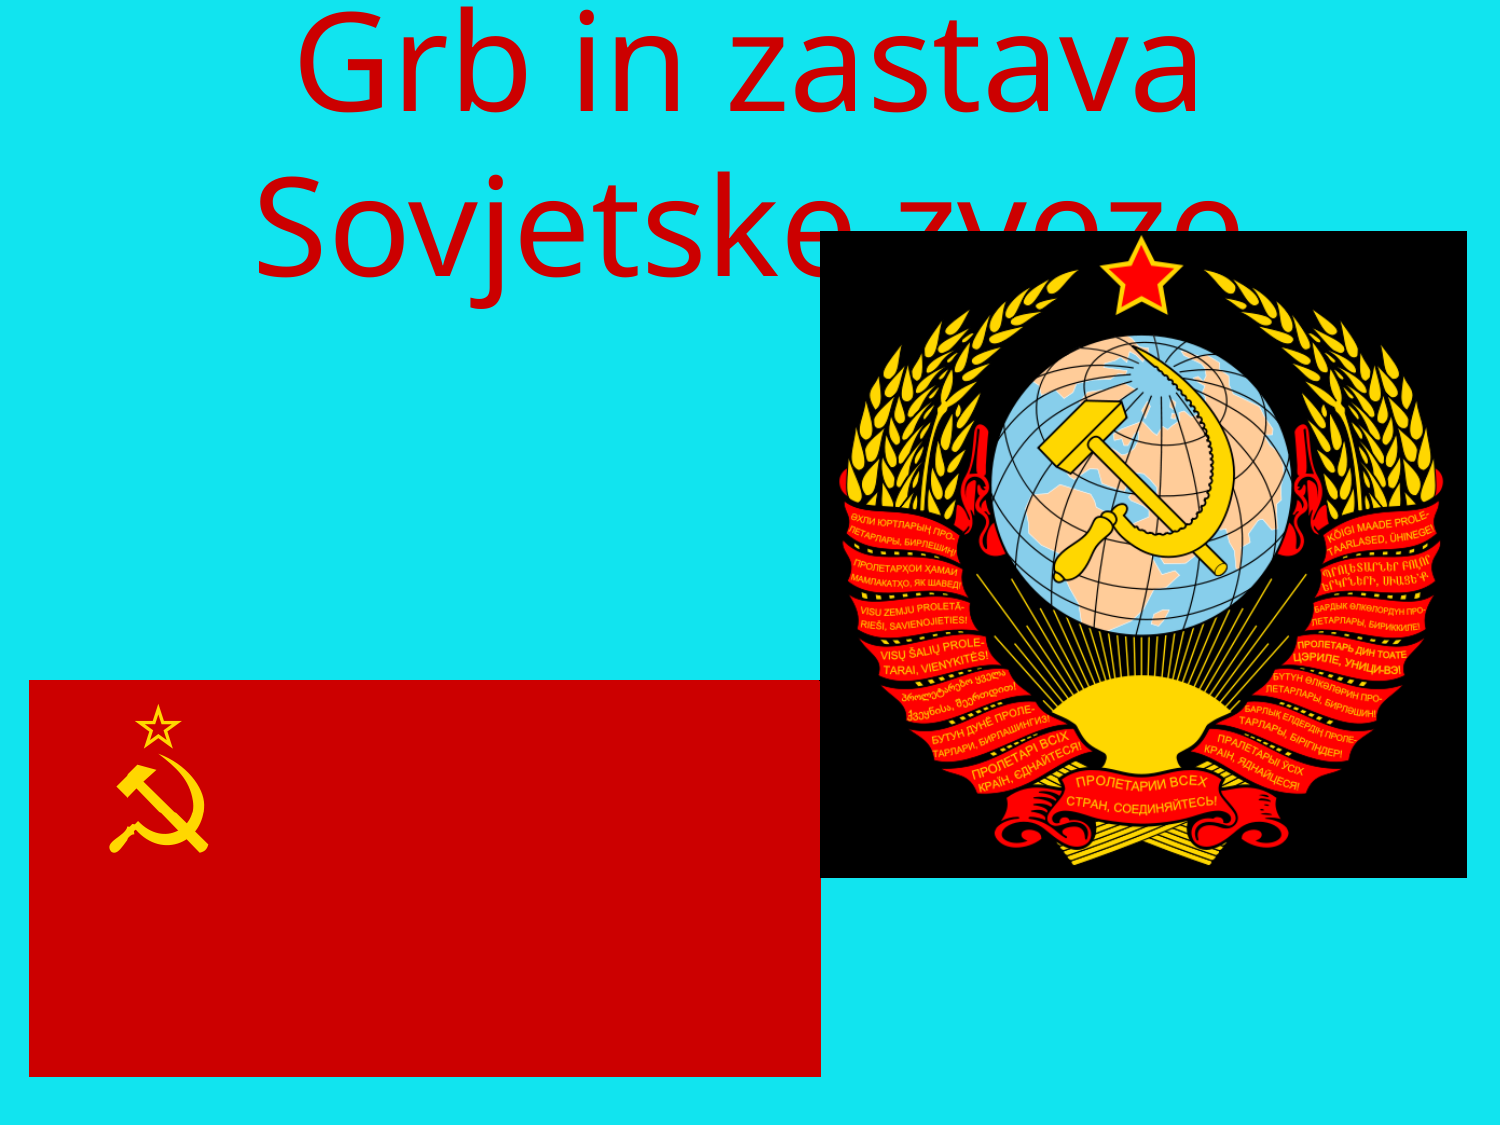

# Grb in zastava Sovjetske zveze
http://sl.wikipedia.org/wiki/Slika:Coat_of_arms_of_the_Soviet_Union.svg
http://sl.wikipedia.org/wiki/Slika:Flag_of_the_Soviet_Union.svg